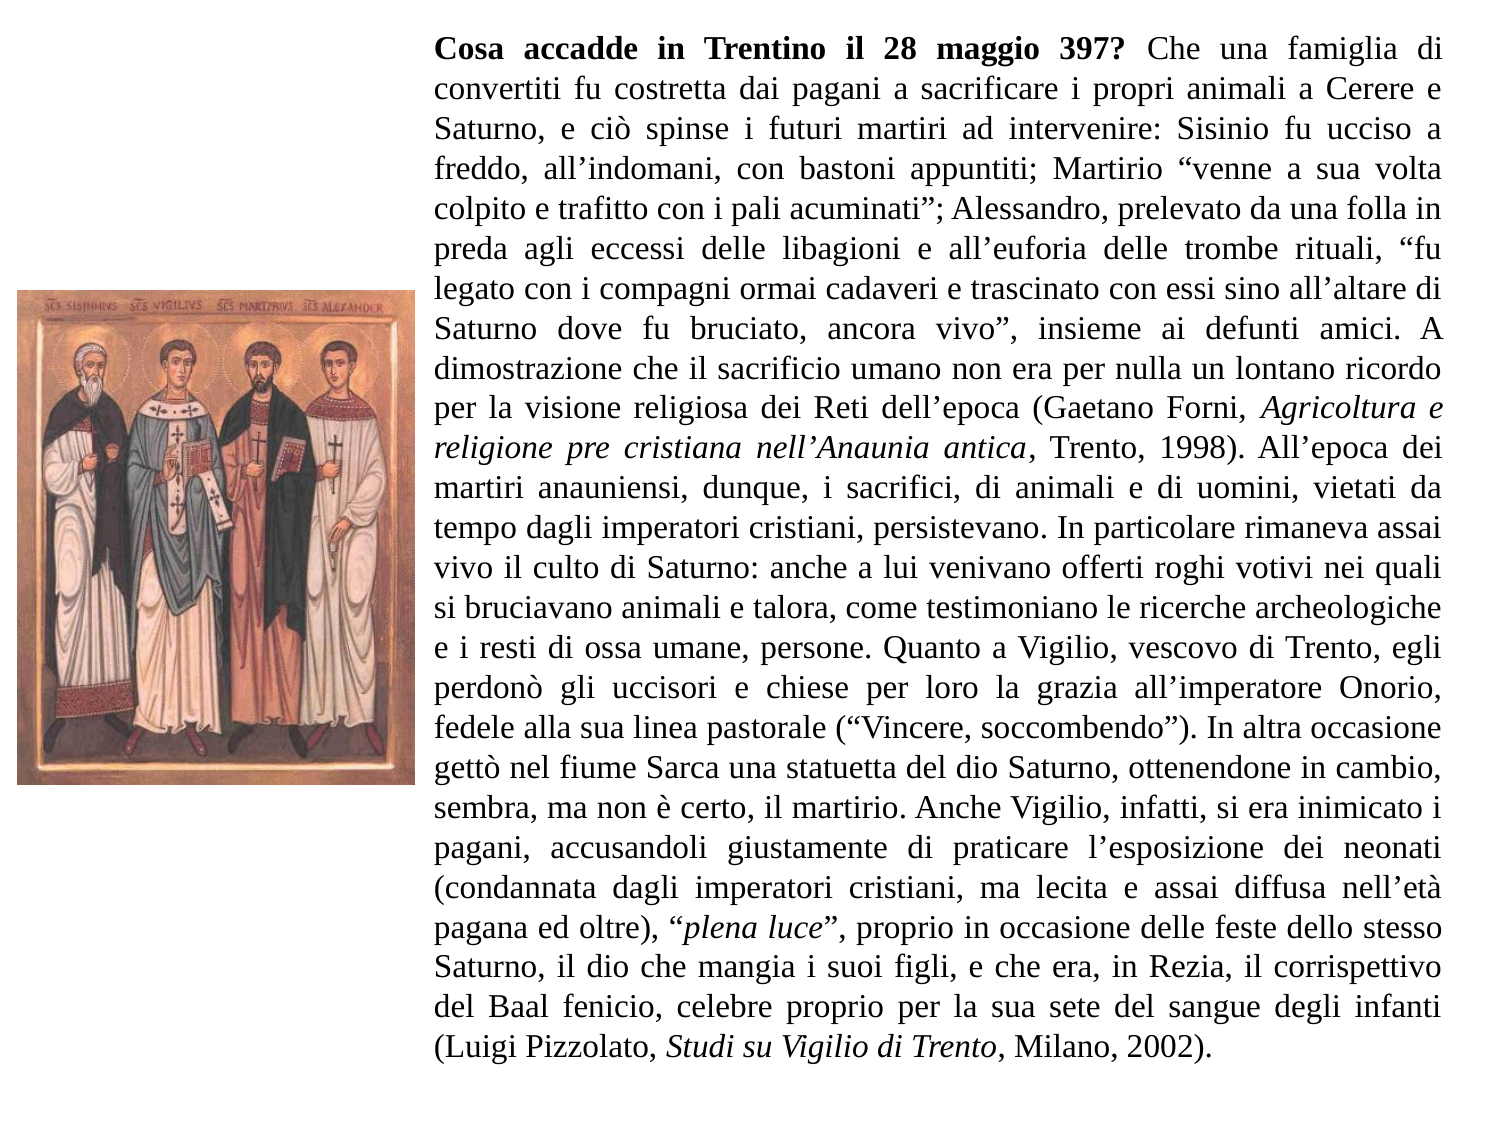

Cosa accadde in Trentino il 28 maggio 397? Che una famiglia di convertiti fu costretta dai pagani a sacrificare i propri animali a Cerere e Saturno, e ciò spinse i futuri martiri ad intervenire: Sisinio fu ucciso a freddo, all’indomani, con bastoni appuntiti; Martirio “venne a sua volta colpito e trafitto con i pali acuminati”; Alessandro, prelevato da una folla in preda agli eccessi delle libagioni e all’euforia delle trombe rituali, “fu legato con i compagni ormai cadaveri e trascinato con essi sino all’altare di Saturno dove fu bruciato, ancora vivo”, insieme ai defunti amici. A dimostrazione che il sacrificio umano non era per nulla un lontano ricordo per la visione religiosa dei Reti dell’epoca (Gaetano Forni, Agricoltura e religione pre cristiana nell’Anaunia antica, Trento, 1998). All’epoca dei martiri anauniensi, dunque, i sacrifici, di animali e di uomini, vietati da tempo dagli imperatori cristiani, persistevano. In particolare rimaneva assai vivo il culto di Saturno: anche a lui venivano offerti roghi votivi nei quali si bruciavano animali e talora, come testimoniano le ricerche archeologiche e i resti di ossa umane, persone. Quanto a Vigilio, vescovo di Trento, egli perdonò gli uccisori e chiese per loro la grazia all’imperatore Onorio, fedele alla sua linea pastorale (“Vincere, soccombendo”). In altra occasione gettò nel fiume Sarca una statuetta del dio Saturno, ottenendone in cambio, sembra, ma non è certo, il martirio. Anche Vigilio, infatti, si era inimicato i pagani, accusandoli giustamente di praticare l’esposizione dei neonati (condannata dagli imperatori cristiani, ma lecita e assai diffusa nell’età pagana ed oltre), “plena luce”, proprio in occasione delle feste dello stesso Saturno, il dio che mangia i suoi figli, e che era, in Rezia, il corrispettivo del Baal fenicio, celebre proprio per la sua sete del sangue degli infanti (Luigi Pizzolato, Studi su Vigilio di Trento, Milano, 2002).